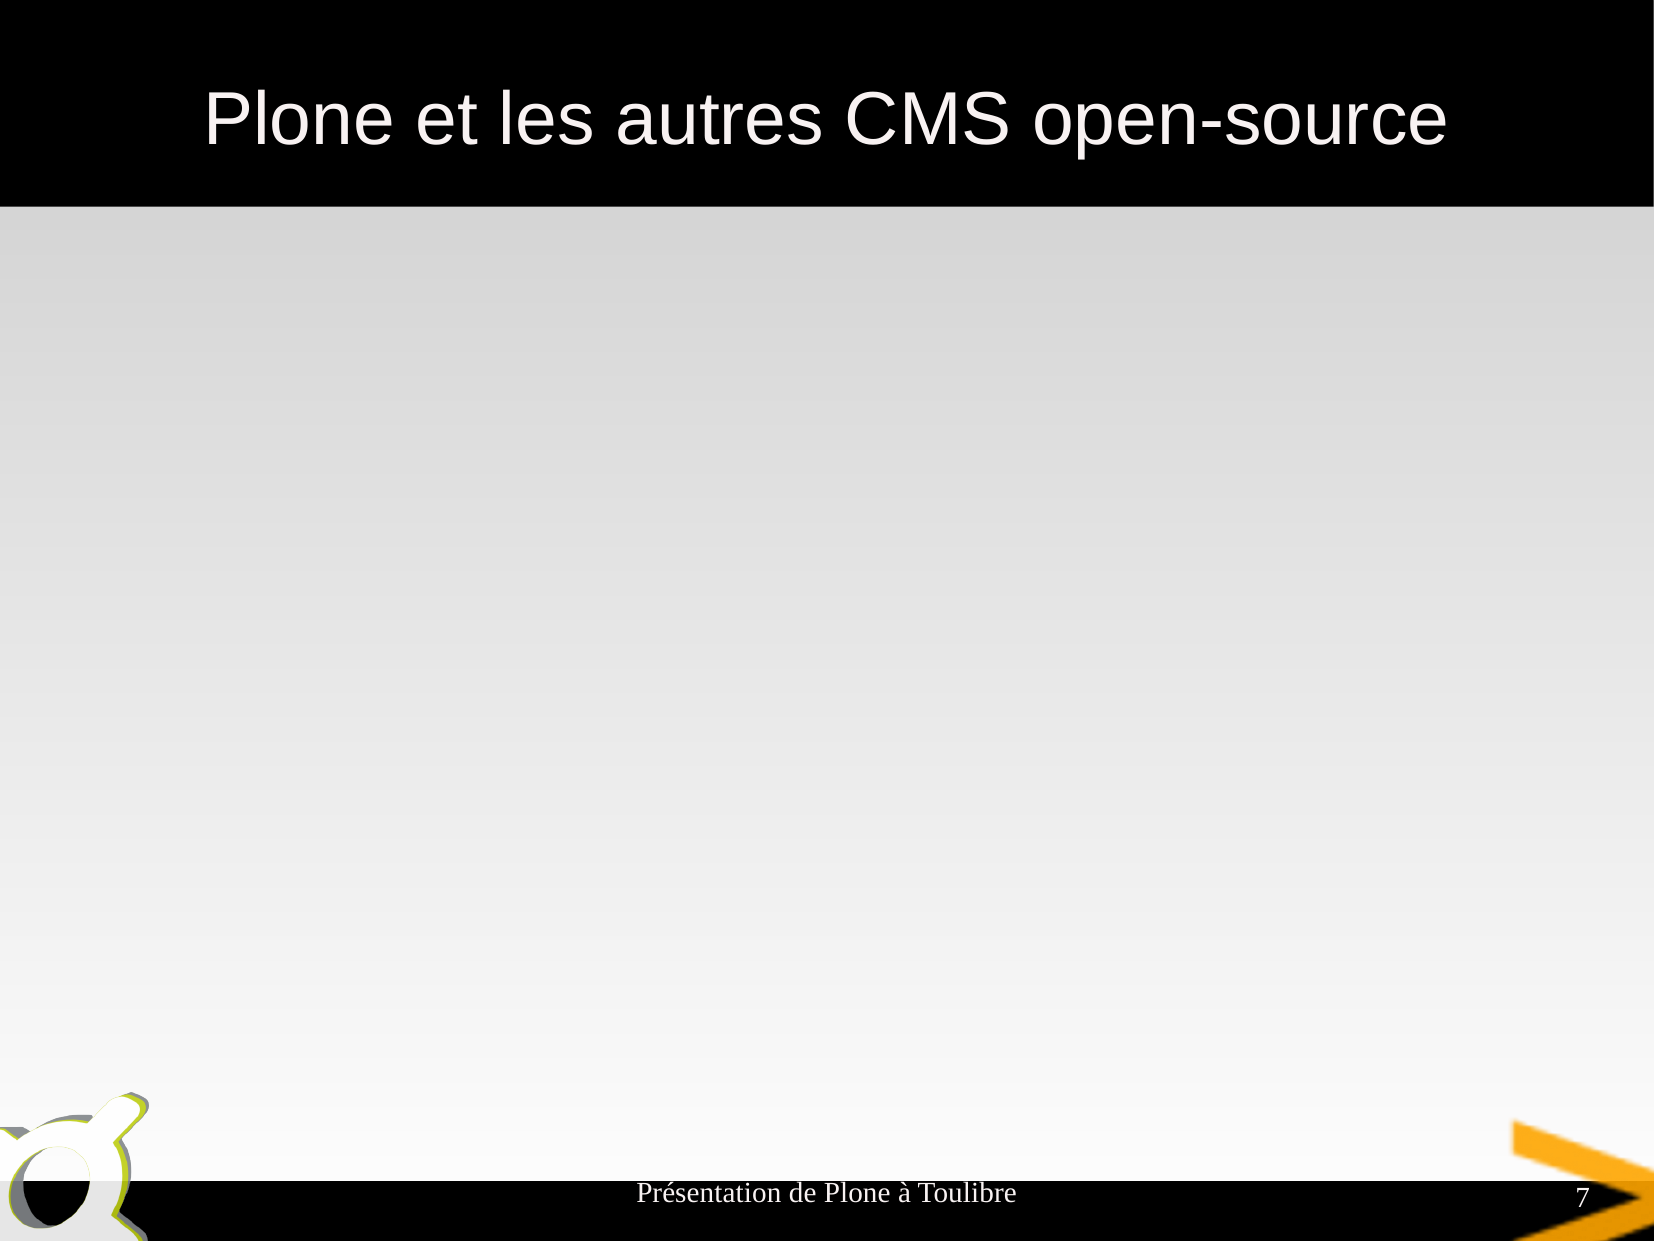

# Plone et les autres CMS open-source
Présentation de Plone à Toulibre
7